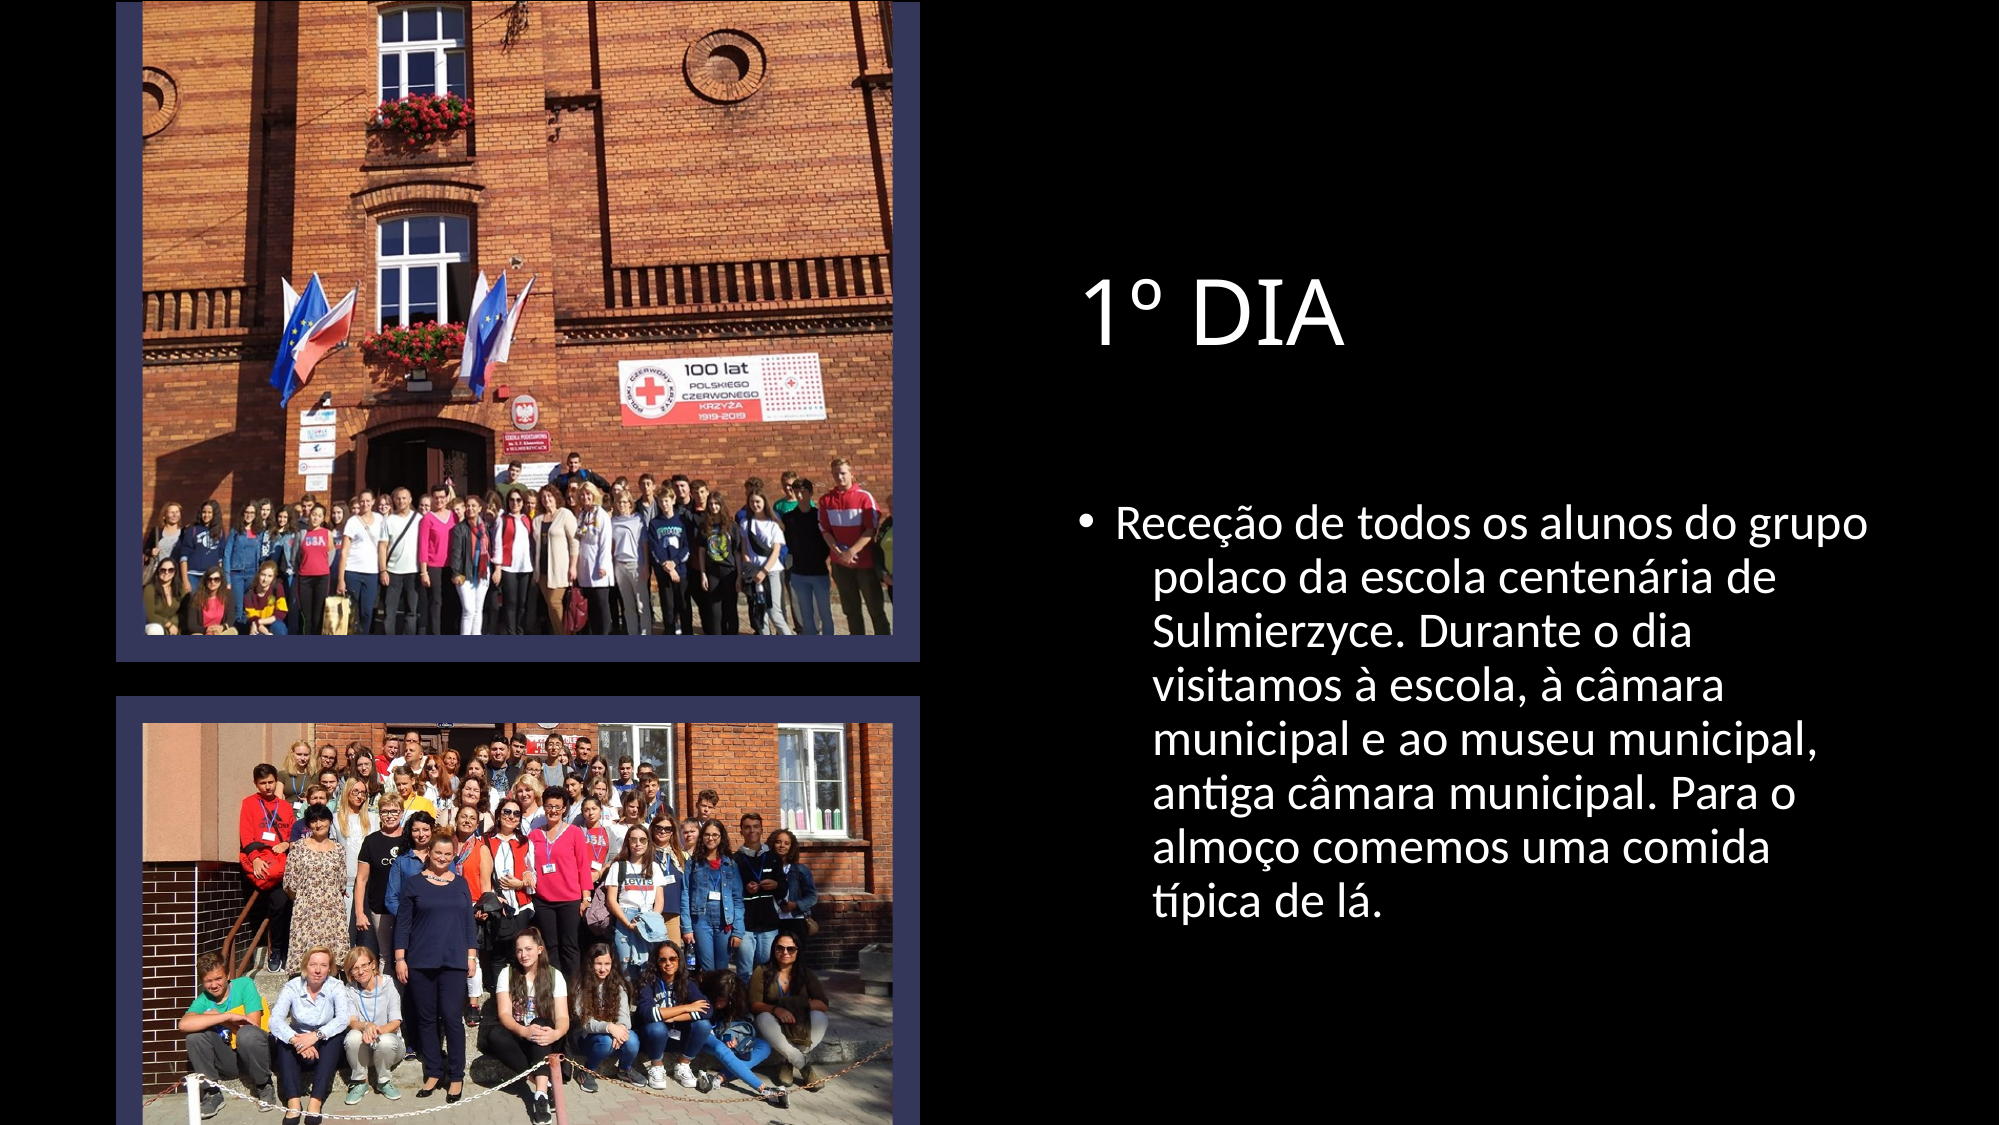

# 1º DIA
Receção de todos os alunos do grupo polaco da escola centenária de Sulmierzyce. Durante o dia visitamos à escola, à câmara municipal e ao museu municipal, antiga câmara municipal. Para o almoço comemos uma comida típica de lá.